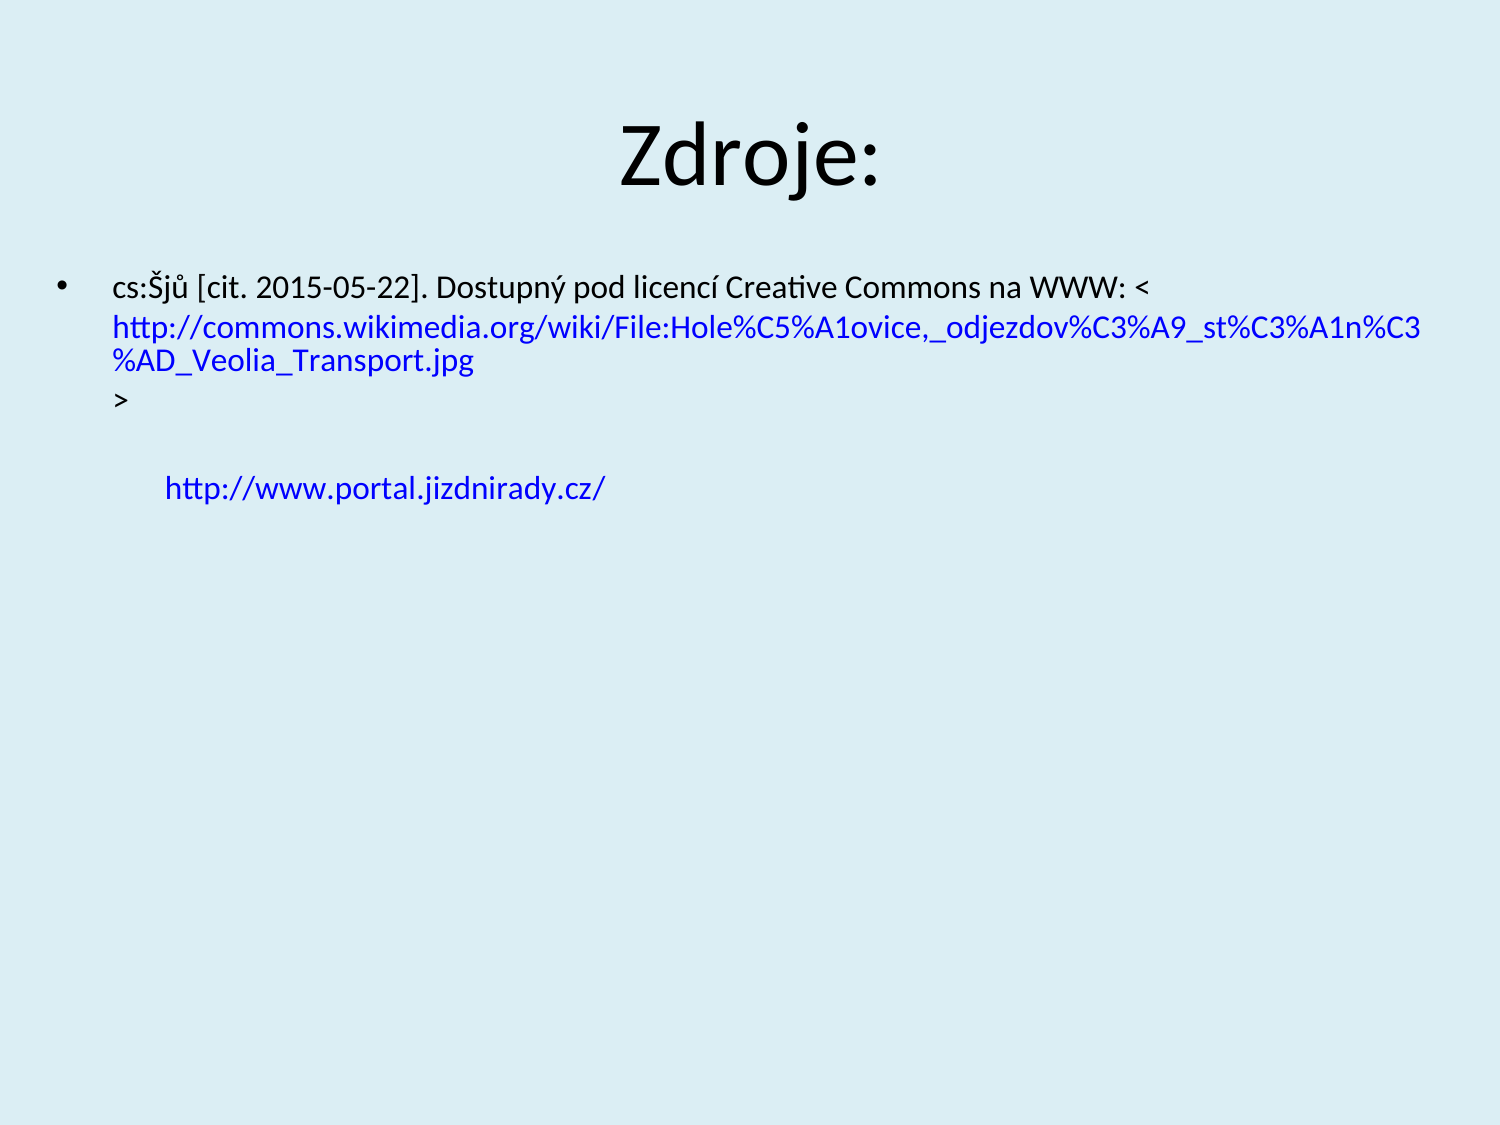

# Zdroje:
cs:Šjů [cit. 2015-05-22]. Dostupný pod licencí Creative Commons na WWW: <http://commons.wikimedia.org/wiki/File:Hole%C5%A1ovice,_odjezdov%C3%A9_st%C3%A1n%C3%AD_Veolia_Transport.jpg>
 http://www.portal.jizdnirady.cz/